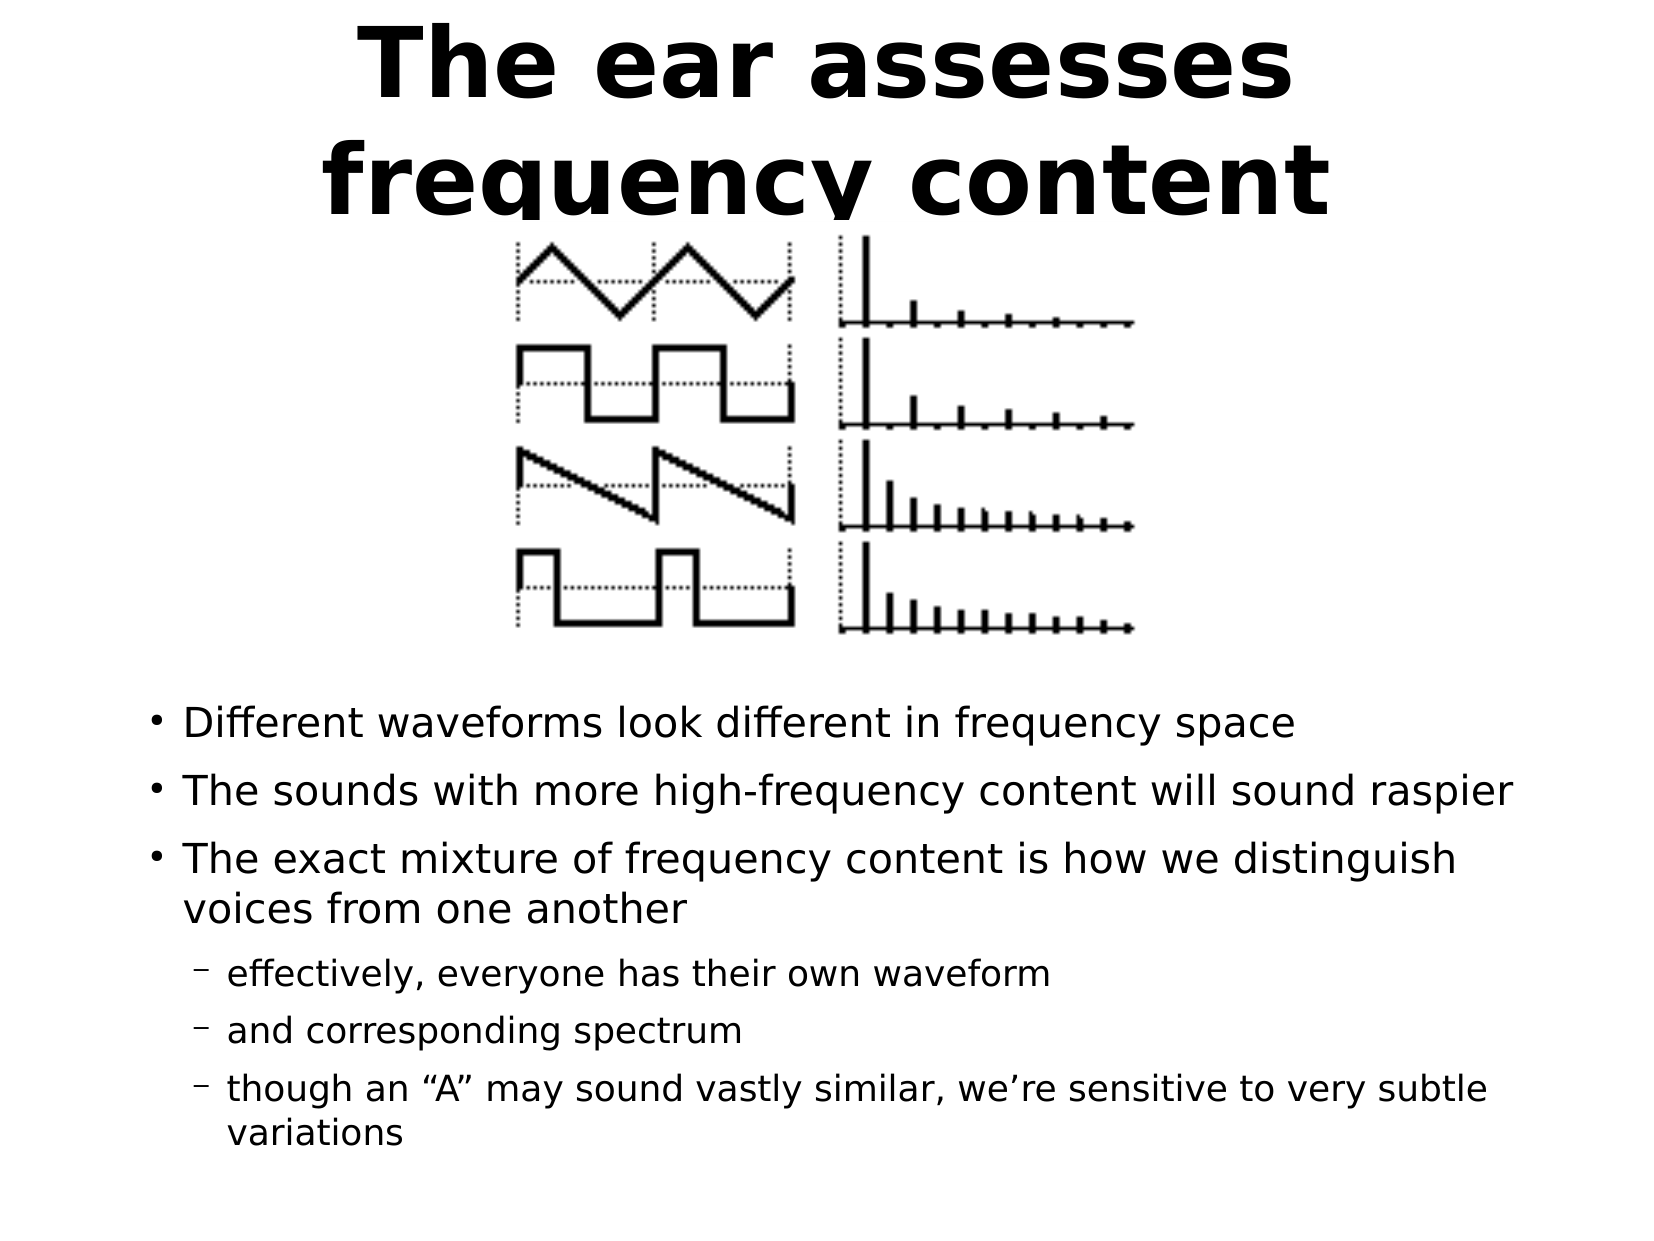

# The ear assesses frequency content
Different waveforms look different in frequency space
The sounds with more high-frequency content will sound raspier
The exact mixture of frequency content is how we distinguish voices from one another
effectively, everyone has their own waveform
and corresponding spectrum
though an “A” may sound vastly similar, we’re sensitive to very subtle variations